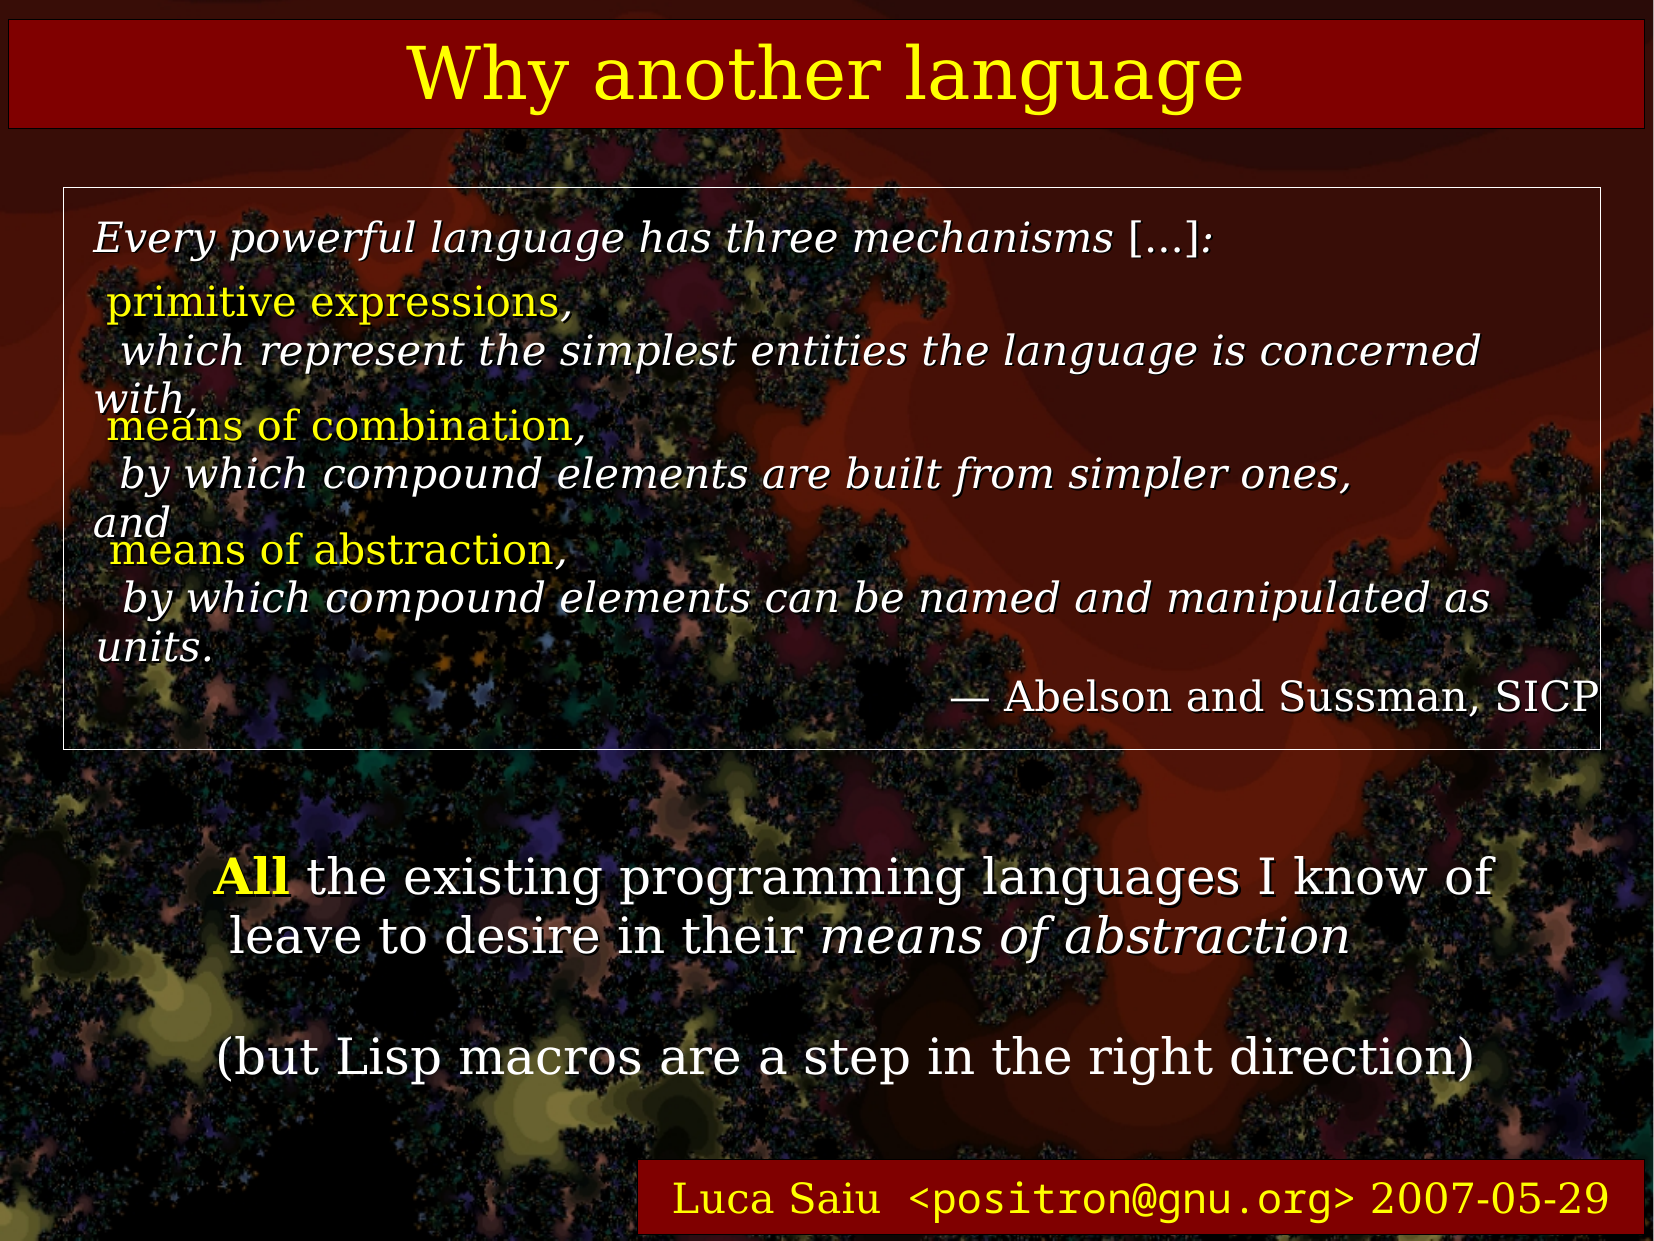

Why another language
Every powerful language has three mechanisms [...]:
 primitive expressions,
 which represent the simplest entities the language is concerned with,
 means of combination,
 by which compound elements are built from simpler ones, and
 means of abstraction,
 by which compound elements can be named and manipulated as units.
— Abelson and Sussman, SICP
 All the existing programming languages I know of
 leave to desire in their means of abstraction
 (but Lisp macros are a step in the right direction)
Luca Saiu <positron@gnu.org> 2007-05-29